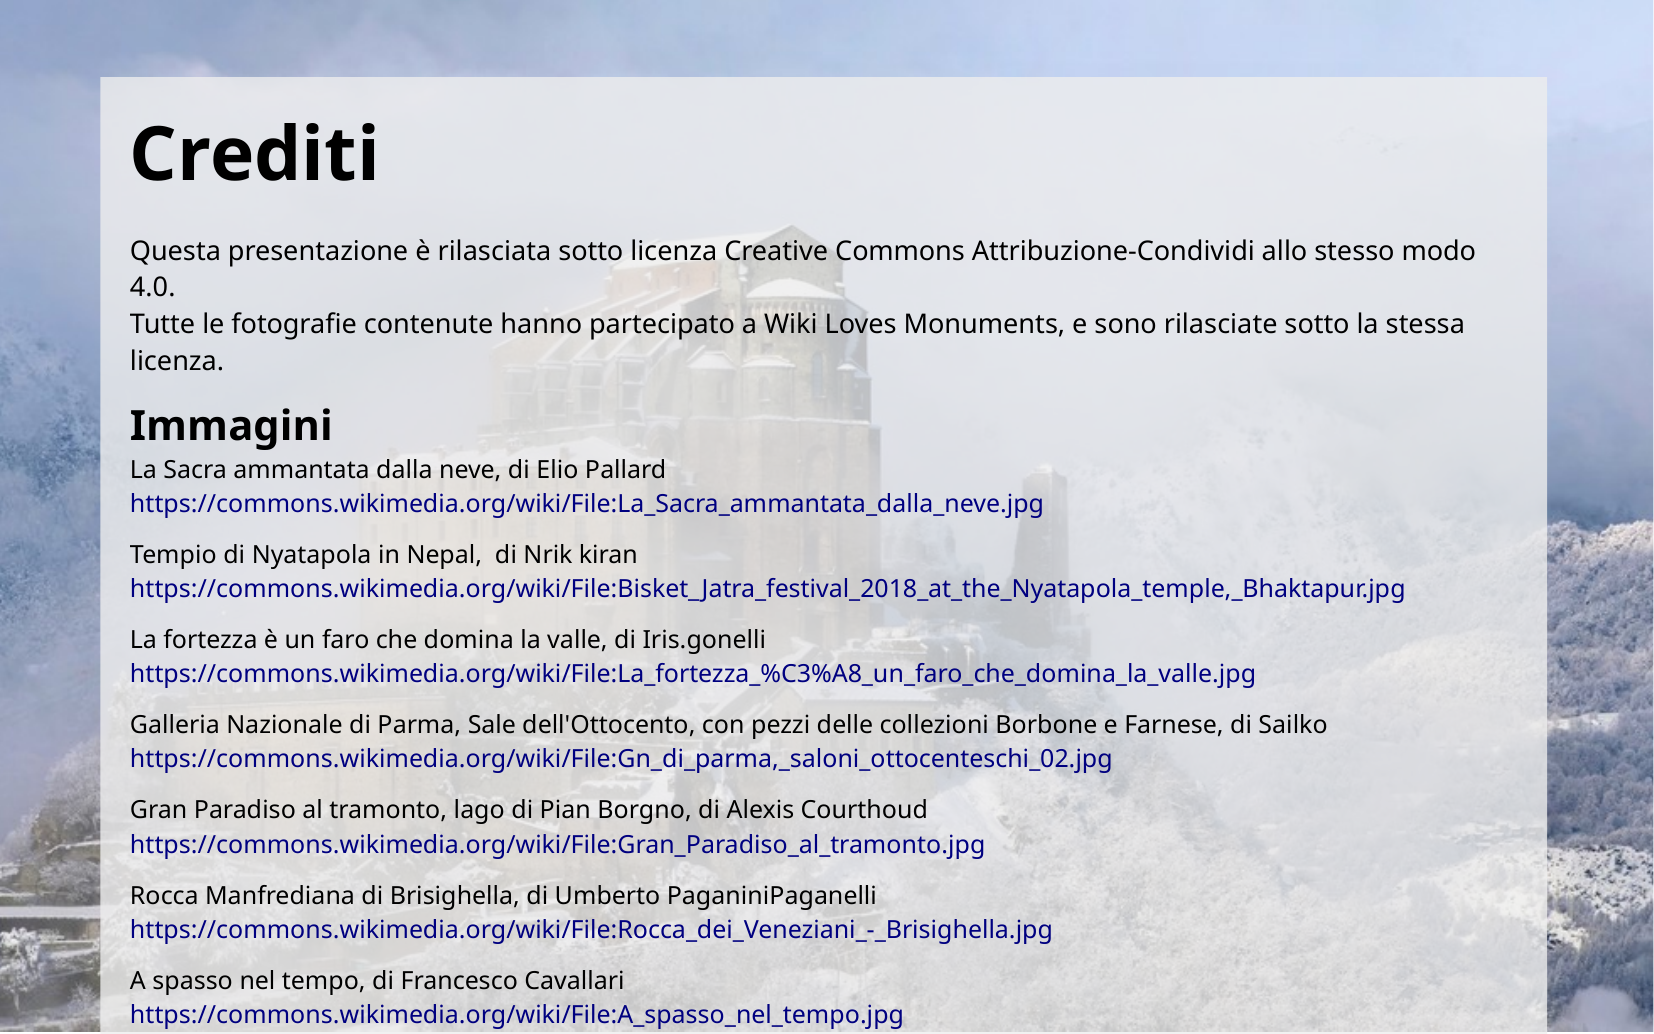

Crediti
Questa presentazione è rilasciata sotto licenza Creative Commons Attribuzione-Condividi allo stesso modo 4.0.
Tutte le fotografie contenute hanno partecipato a Wiki Loves Monuments, e sono rilasciate sotto la stessa licenza.
Immagini
La Sacra ammantata dalla neve, di Elio Pallard
https://commons.wikimedia.org/wiki/File:La_Sacra_ammantata_dalla_neve.jpg
Tempio di Nyatapola in Nepal, di Nrik kiran
https://commons.wikimedia.org/wiki/File:Bisket_Jatra_festival_2018_at_the_Nyatapola_temple,_Bhaktapur.jpg
La fortezza è un faro che domina la valle, di Iris.gonelli
https://commons.wikimedia.org/wiki/File:La_fortezza_%C3%A8_un_faro_che_domina_la_valle.jpg
Galleria Nazionale di Parma, Sale dell'Ottocento, con pezzi delle collezioni Borbone e Farnese, di Sailko
https://commons.wikimedia.org/wiki/File:Gn_di_parma,_saloni_ottocenteschi_02.jpg
Gran Paradiso al tramonto, lago di Pian Borgno, di Alexis Courthoud
https://commons.wikimedia.org/wiki/File:Gran_Paradiso_al_tramonto.jpg
Rocca Manfrediana di Brisighella, di Umberto PaganiniPaganelli
https://commons.wikimedia.org/wiki/File:Rocca_dei_Veneziani_-_Brisighella.jpg
A spasso nel tempo, di Francesco Cavallari
https://commons.wikimedia.org/wiki/File:A_spasso_nel_tempo.jpg
Sala Almeyda - Archivio Storico Comunale - Palermo (PA) - Sicilia, di EnricoRubicondo
https://commons.wikimedia.org/wiki/File:Sala_Almeyda_1.tif
Particolare del teatro Carlo Felice, di IlNat
https://commons.wikimedia.org/wiki/File:Occhio.jpg
Manifestazione di beneficenza - Piazza Maggiore - Bologna (BO), di Ugeorge
https://commons.wikimedia.org/wiki/File:Piazza_Maggiore_durante_una_manifestazione_di_beneficienza.jpg